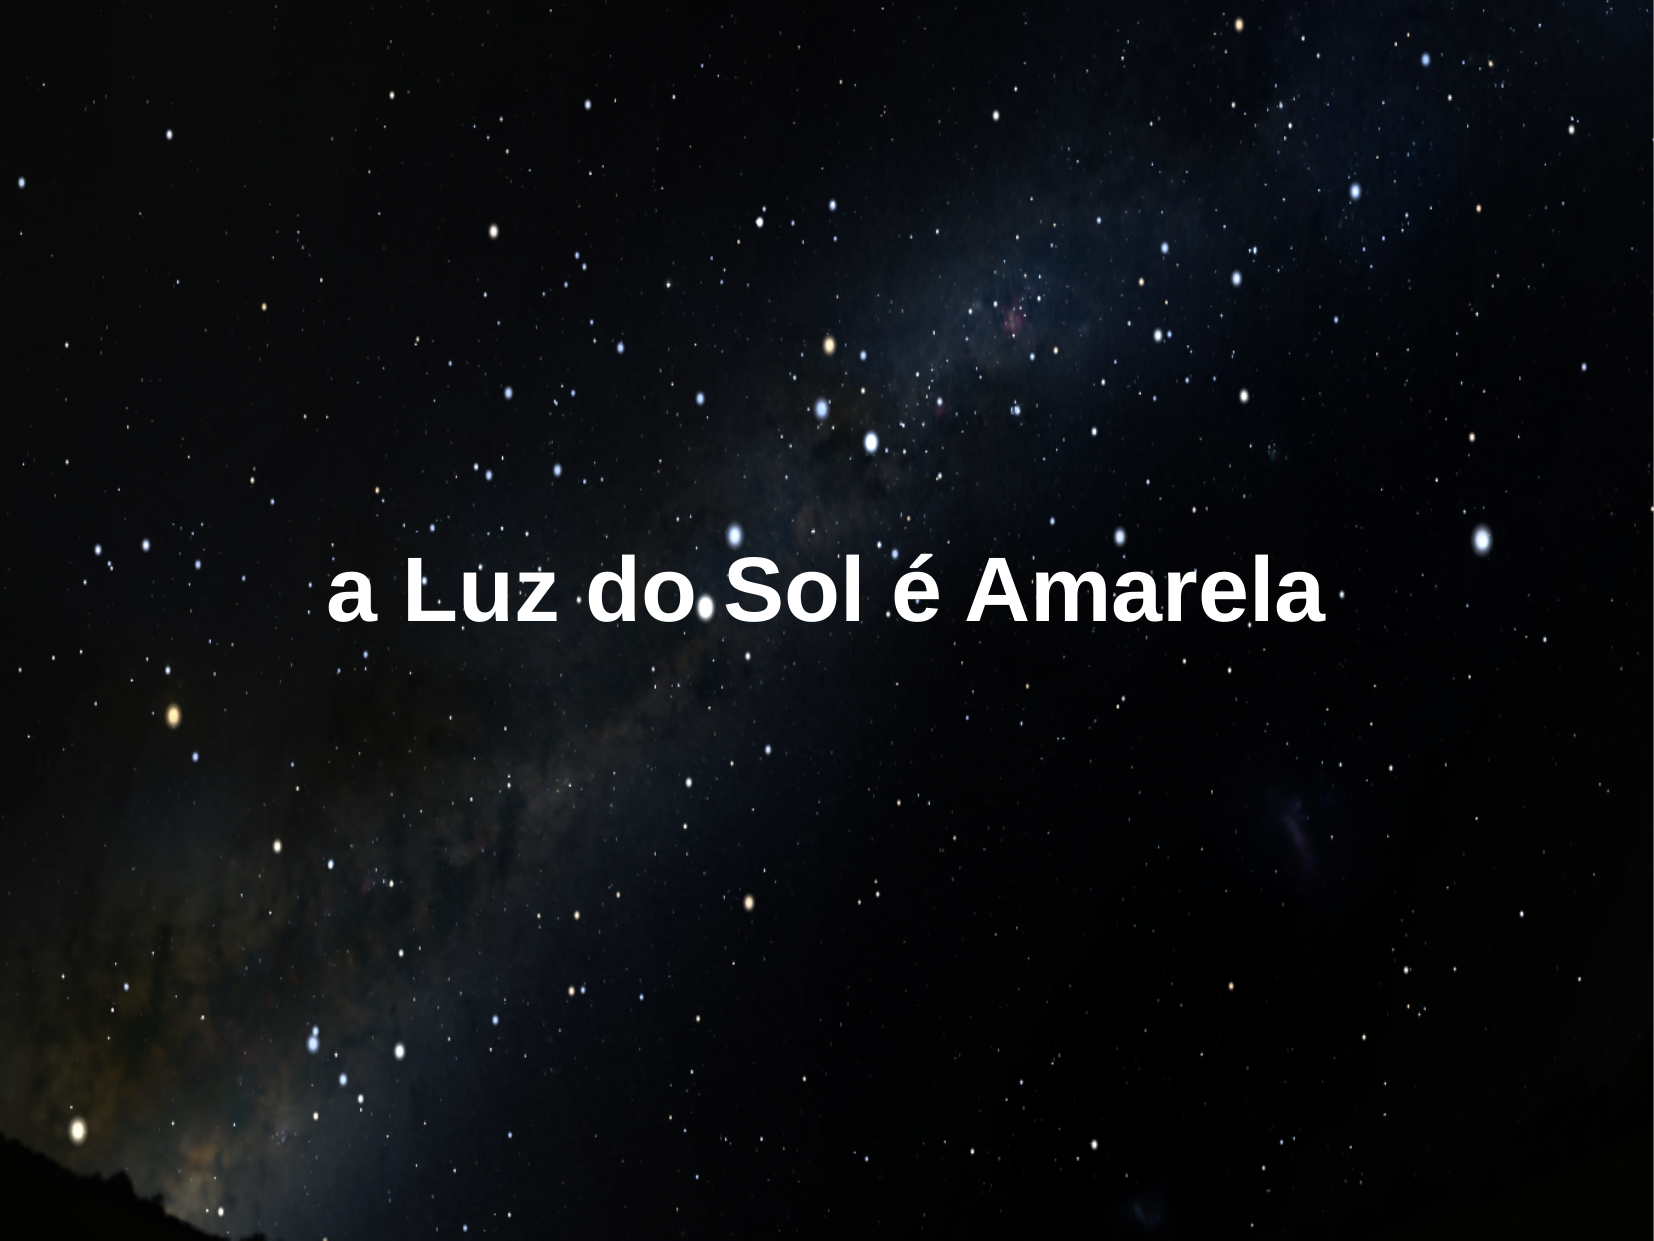

# a Luz do Sol é Amarela